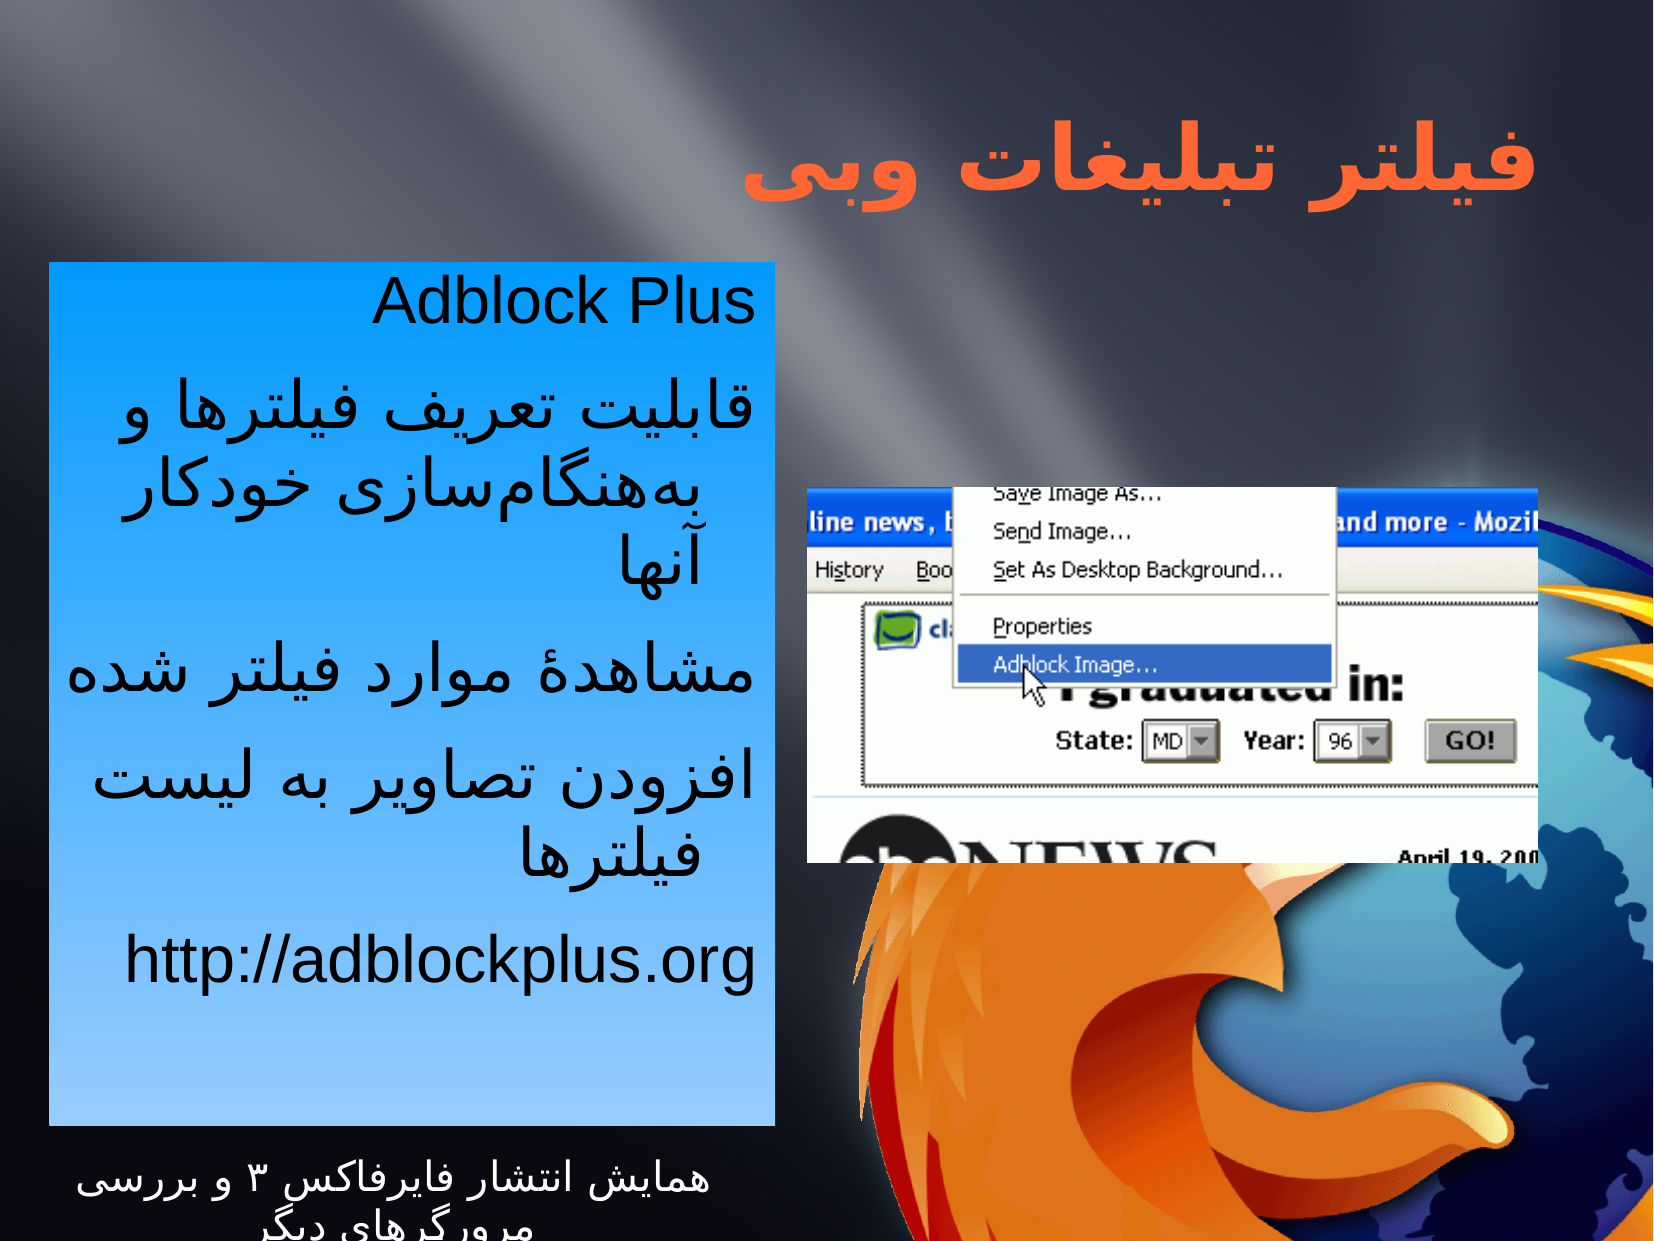

# فیلتر تبلیغات وبی
Adblock Plus
قابلیت تعریف فیلترها و به‌هنگام‌سازی خودکار آنها
مشاهدهٔ موارد فیلتر شده
افزودن تصاویر به لیست فیلترها
http://adblockplus.org